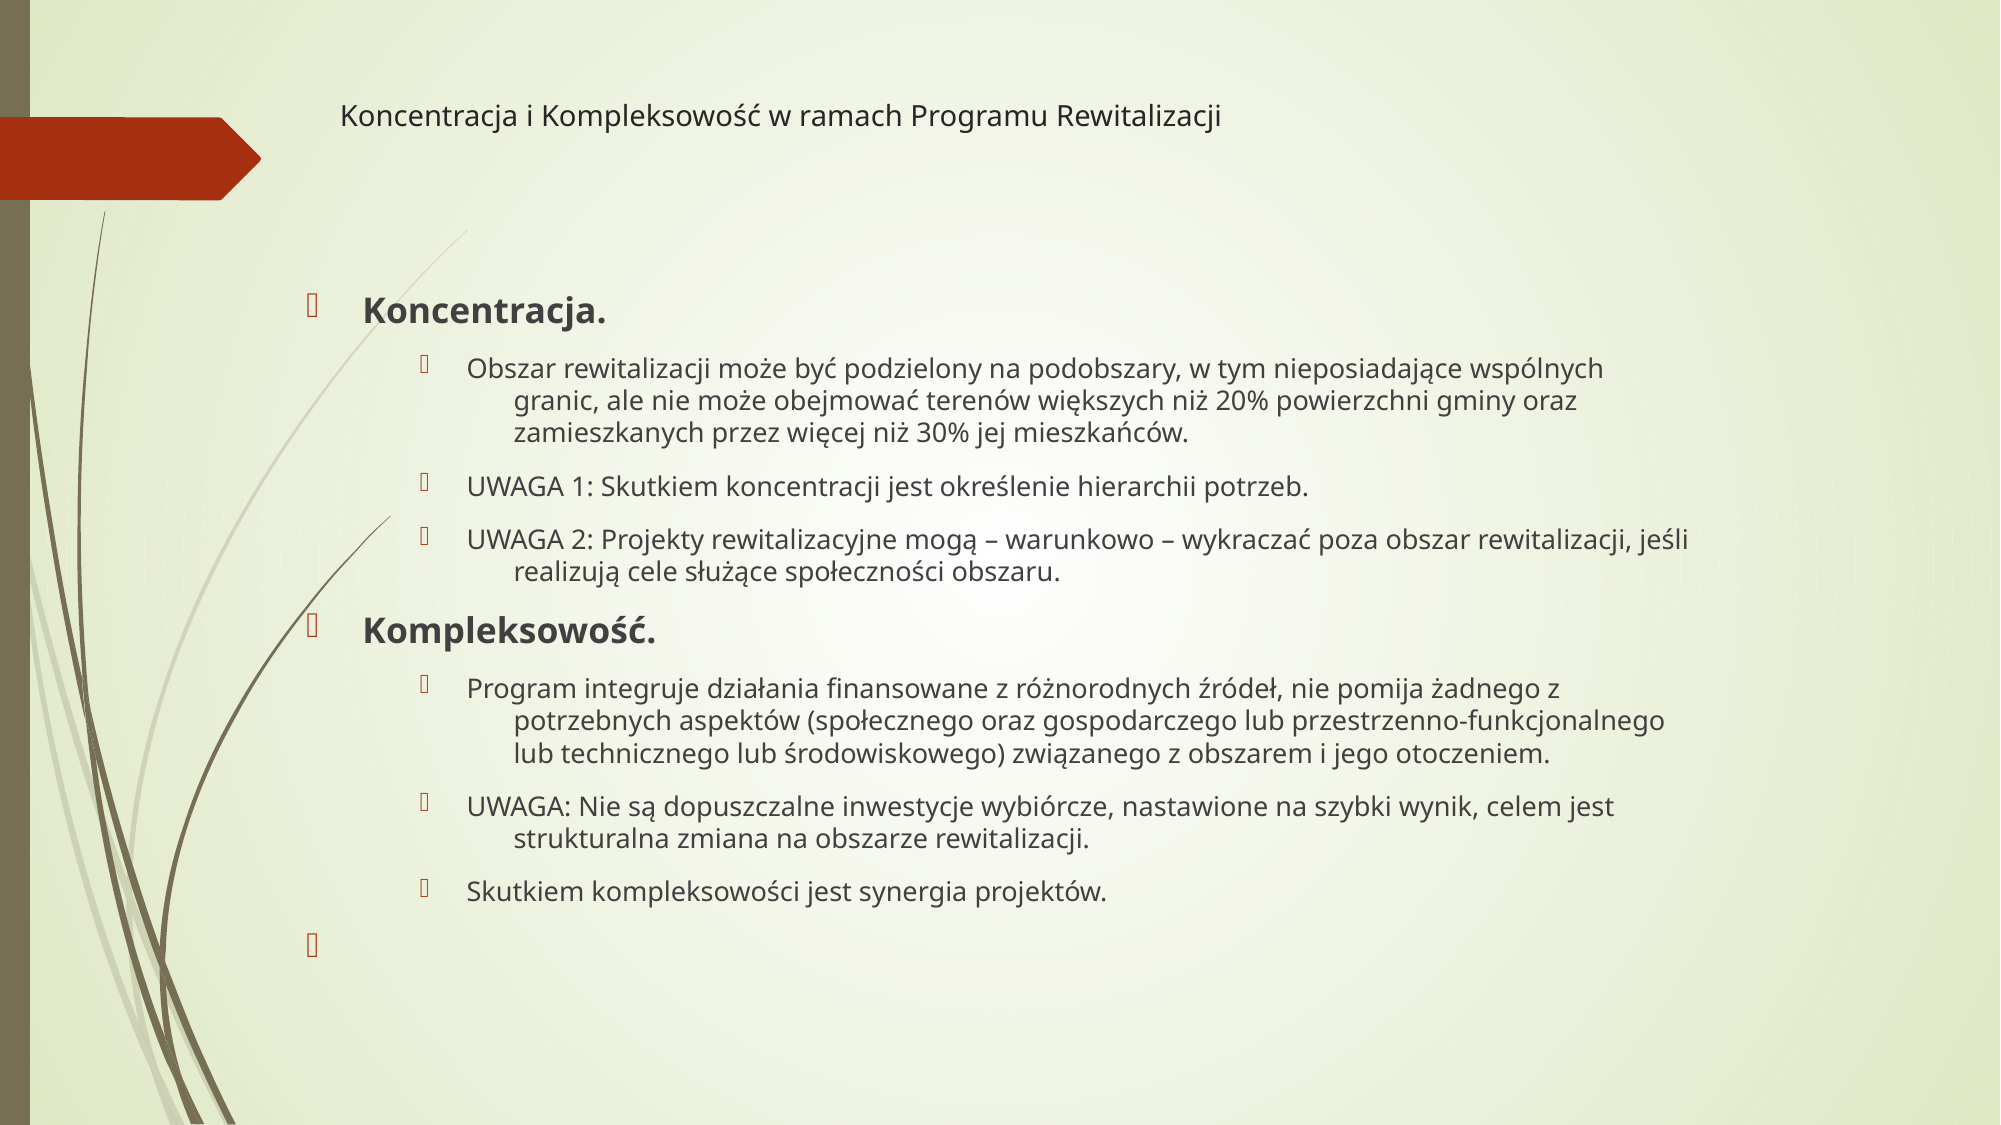

# Koncentracja i Kompleksowość w ramach Programu Rewitalizacji
Koncentracja.
Obszar rewitalizacji może być podzielony na podobszary, w tym nieposiadające wspólnych granic, ale nie może obejmować terenów większych niż 20% powierzchni gminy oraz zamieszkanych przez więcej niż 30% jej mieszkańców.
UWAGA 1: Skutkiem koncentracji jest określenie hierarchii potrzeb.
UWAGA 2: Projekty rewitalizacyjne mogą – warunkowo – wykraczać poza obszar rewitalizacji, jeśli realizują cele służące społeczności obszaru.
Kompleksowość.
Program integruje działania finansowane z różnorodnych źródeł, nie pomija żadnego z potrzebnych aspektów (społecznego oraz gospodarczego lub przestrzenno-funkcjonalnego lub technicznego lub środowiskowego) związanego z obszarem i jego otoczeniem.
UWAGA: Nie są dopuszczalne inwestycje wybiórcze, nastawione na szybki wynik, celem jest strukturalna zmiana na obszarze rewitalizacji.
Skutkiem kompleksowości jest synergia projektów.